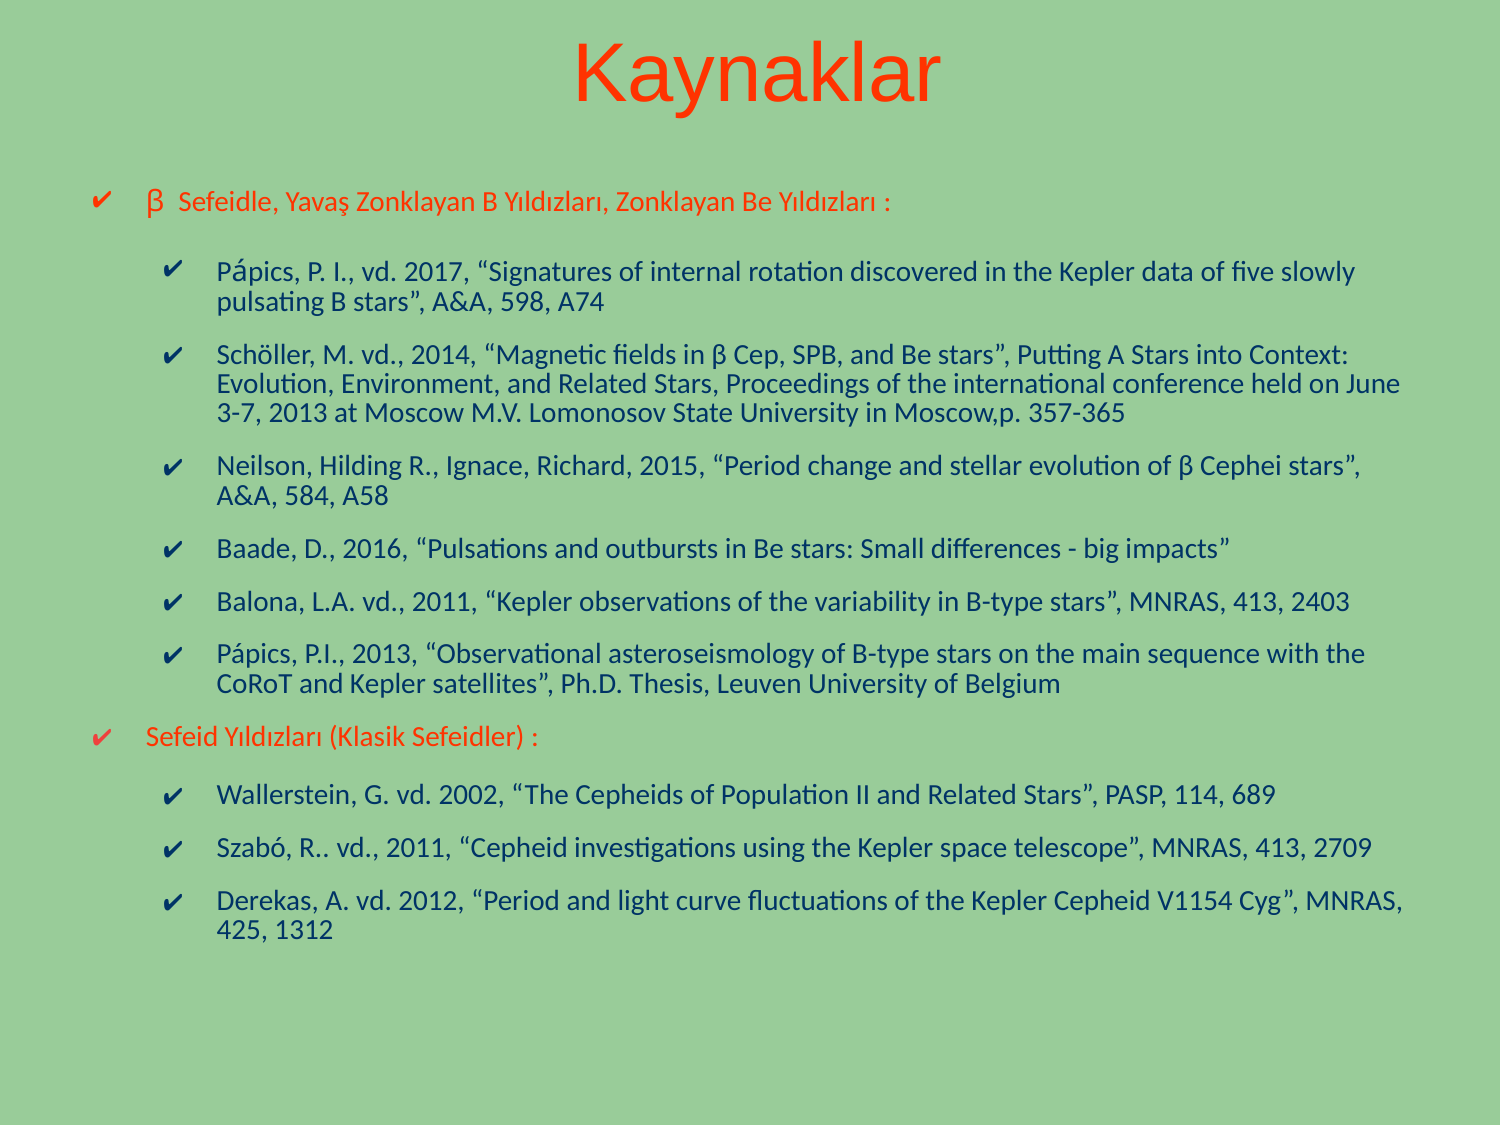

Kaynaklar
# β Sefeidle, Yavaş Zonklayan B Yıldızları, Zonklayan Be Yıldızları :
Pápics, P. I., vd. 2017, “Signatures of internal rotation discovered in the Kepler data of five slowly pulsating B stars”, A&A, 598, A74
Schöller, M. vd., 2014, “Magnetic fields in β Cep, SPB, and Be stars”, Putting A Stars into Context: Evolution, Environment, and Related Stars, Proceedings of the international conference held on June 3-7, 2013 at Moscow M.V. Lomonosov State University in Moscow,p. 357-365
Neilson, Hilding R., Ignace, Richard, 2015, “Period change and stellar evolution of β Cephei stars”, A&A, 584, A58
Baade, D., 2016, “Pulsations and outbursts in Be stars: Small differences - big impacts”
Balona, L.A. vd., 2011, “Kepler observations of the variability in B-type stars”, MNRAS, 413, 2403
Pápics, P.I., 2013, “Observational asteroseismology of B-type stars on the main sequence with the CoRoT and Kepler satellites”, Ph.D. Thesis, Leuven University of Belgium
Sefeid Yıldızları (Klasik Sefeidler) :
Wallerstein, G. vd. 2002, “The Cepheids of Population II and Related Stars”, PASP, 114, 689
Szabó, R.. vd., 2011, “Cepheid investigations using the Kepler space telescope”, MNRAS, 413, 2709
Derekas, A. vd. 2012, “Period and light curve fluctuations of the Kepler Cepheid V1154 Cyg”, MNRAS, 425, 1312